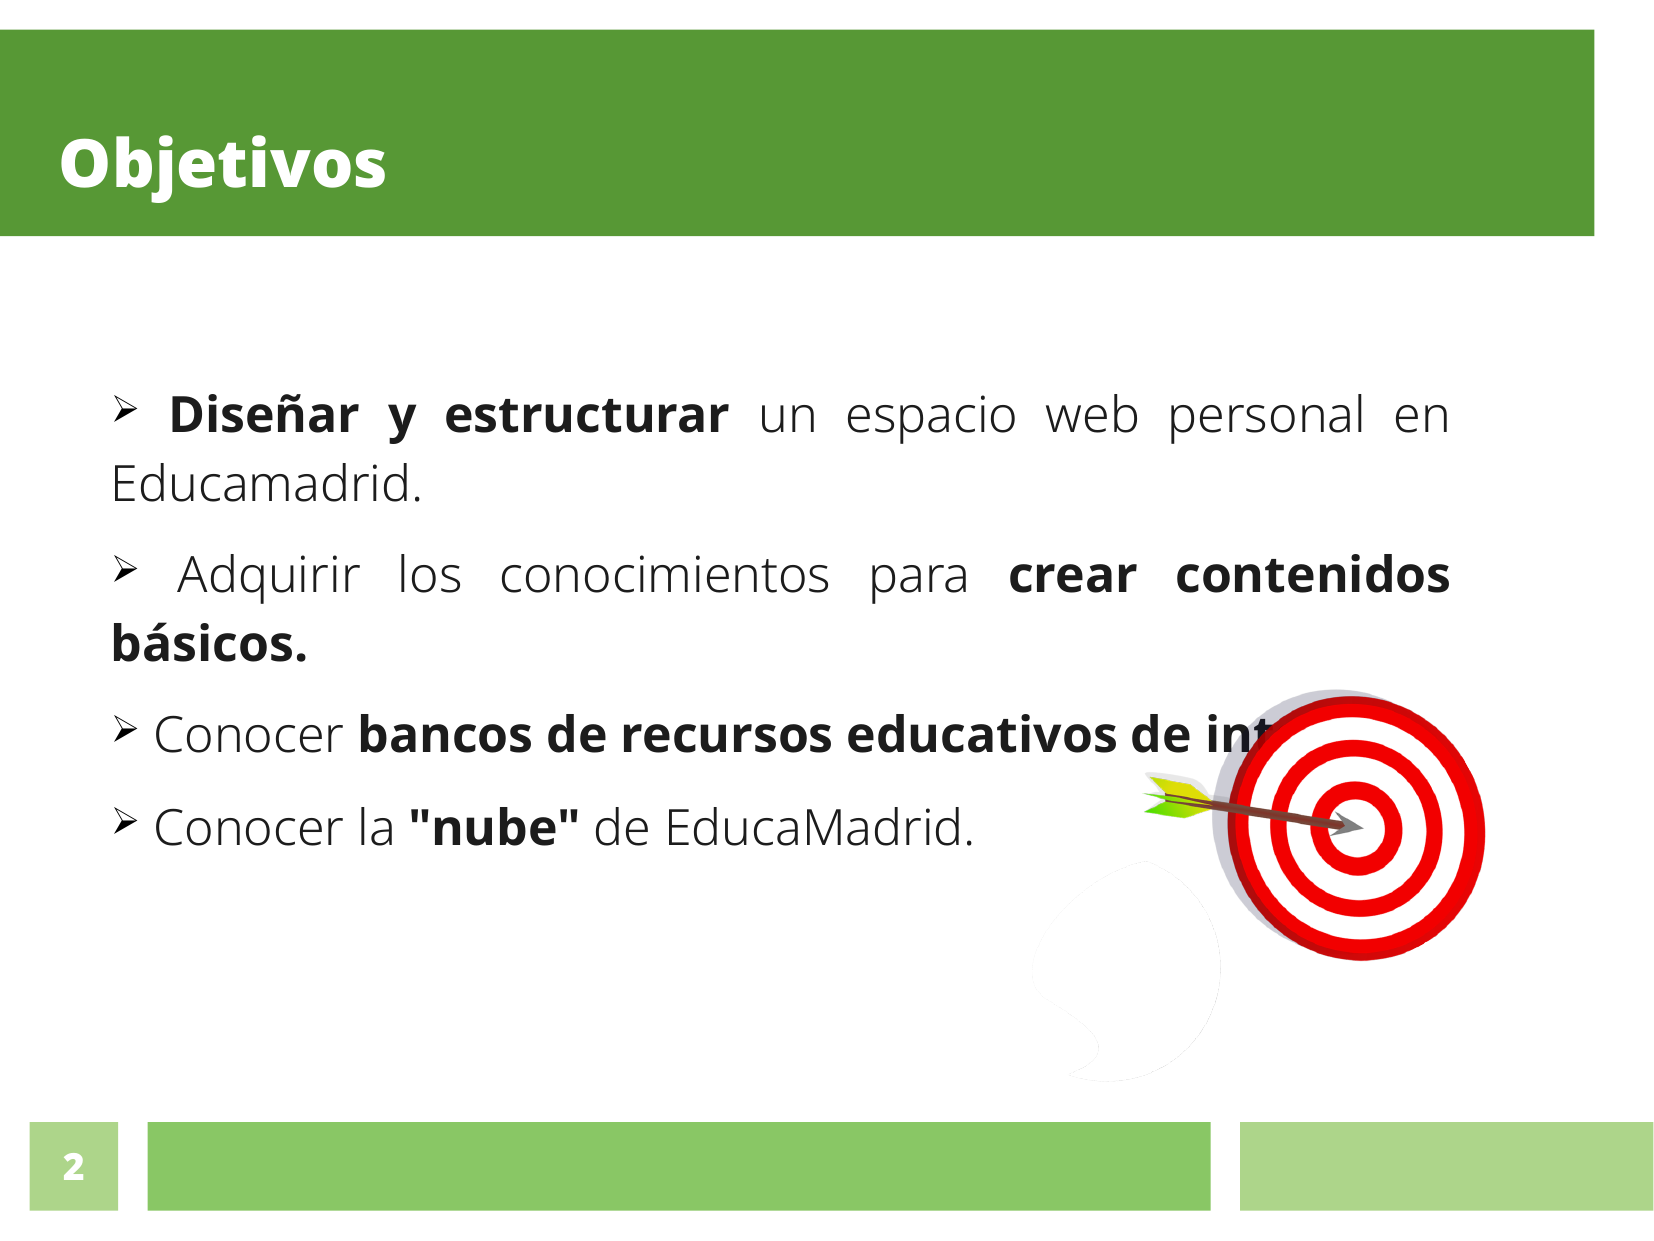

# Objetivos
 Diseñar y estructurar un espacio web personal en Educamadrid.
 Adquirir los conocimientos para crear contenidos básicos.
 Conocer bancos de recursos educativos de interés
 Conocer la "nube" de EducaMadrid.
2